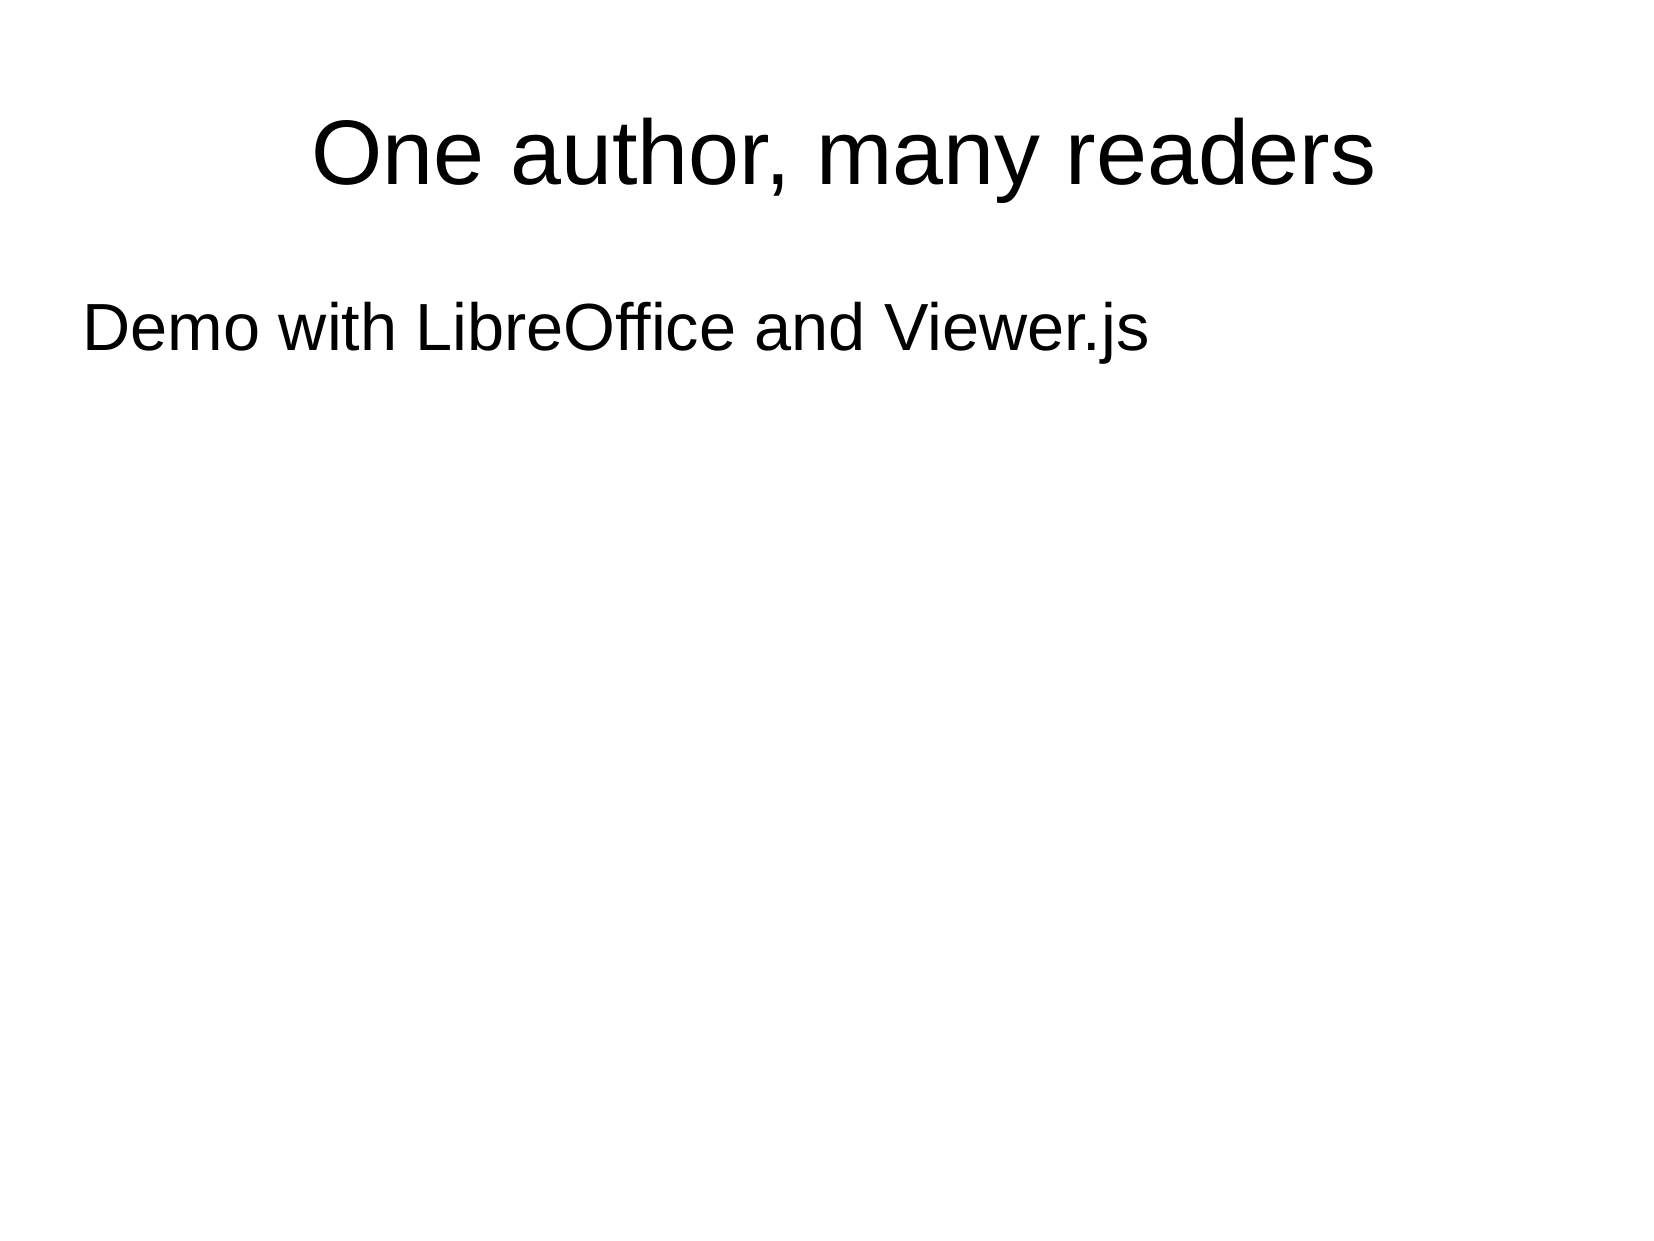

# One author, many readers
Demo with LibreOffice and Viewer.js